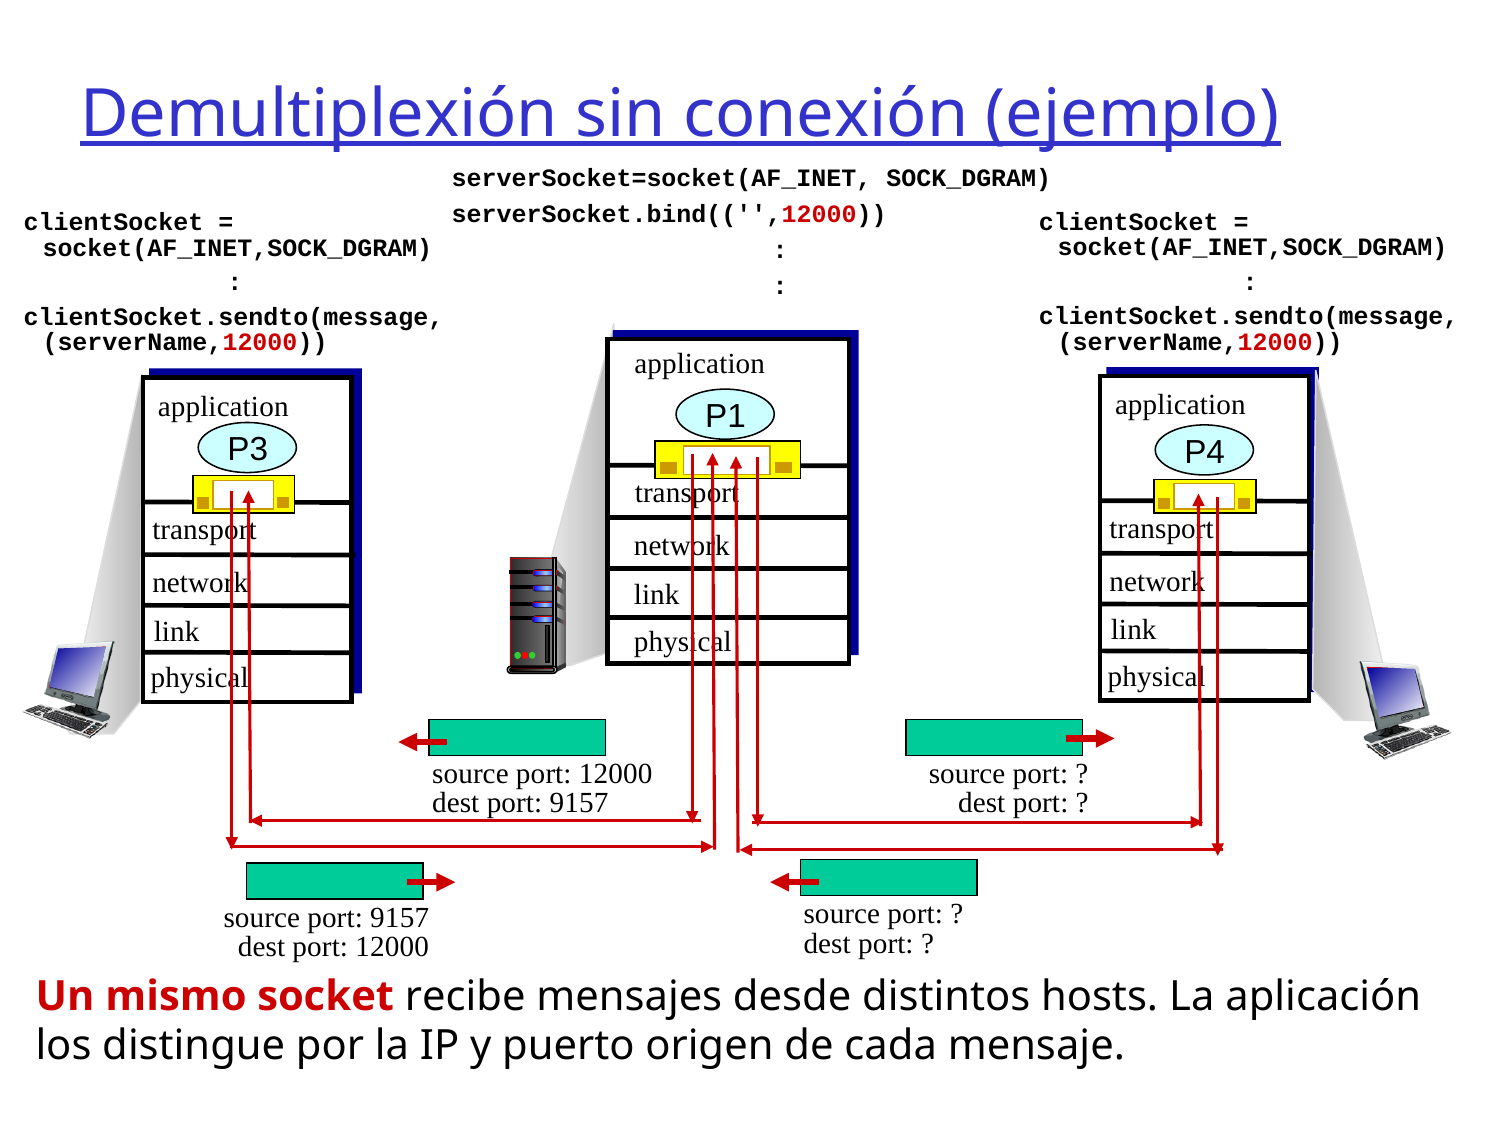

# Demultiplexión sin conexión (ejemplo)
serverSocket=socket(AF_INET, SOCK_DGRAM)
serverSocket.bind(('',12000))
:
:
clientSocket = socket(AF_INET,SOCK_DGRAM)
:
clientSocket.sendto(message,(serverName,12000))
clientSocket = socket(AF_INET,SOCK_DGRAM)
:
clientSocket.sendto(message,(serverName,12000))
application
application
application
P1
P3
P4
transport
transport
transport
network
network
network
link
link
link
physical
physical
physical
source port: 12000
dest port: 9157
source port: ?
dest port: ?
source port: ?
dest port: ?
source port: 9157
dest port: 12000
Un mismo socket recibe mensajes desde distintos hosts. La aplicación los distingue por la IP y puerto origen de cada mensaje.